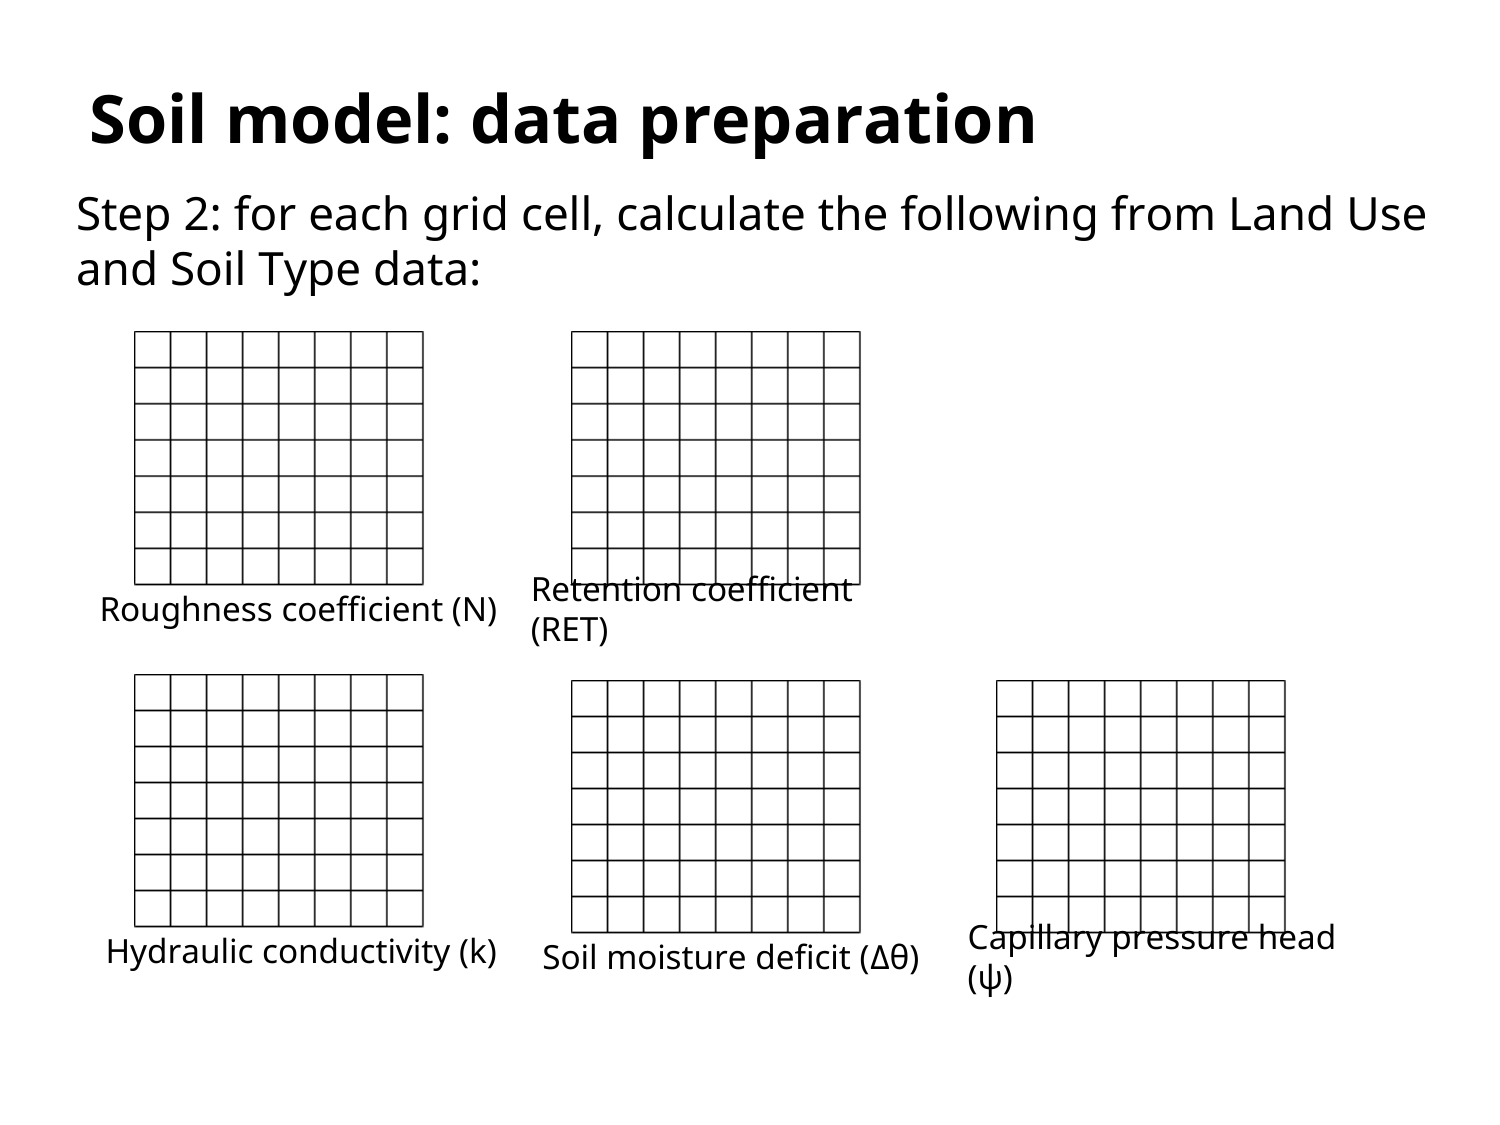

Soil model: data preparation
Step 2: for each grid cell, calculate the following from Land Use and Soil Type data:
Roughness coefficient (N)
Retention coefficient (RET)
Hydraulic conductivity (k)
Soil moisture deficit (Δθ)
Capillary pressure head (ψ)